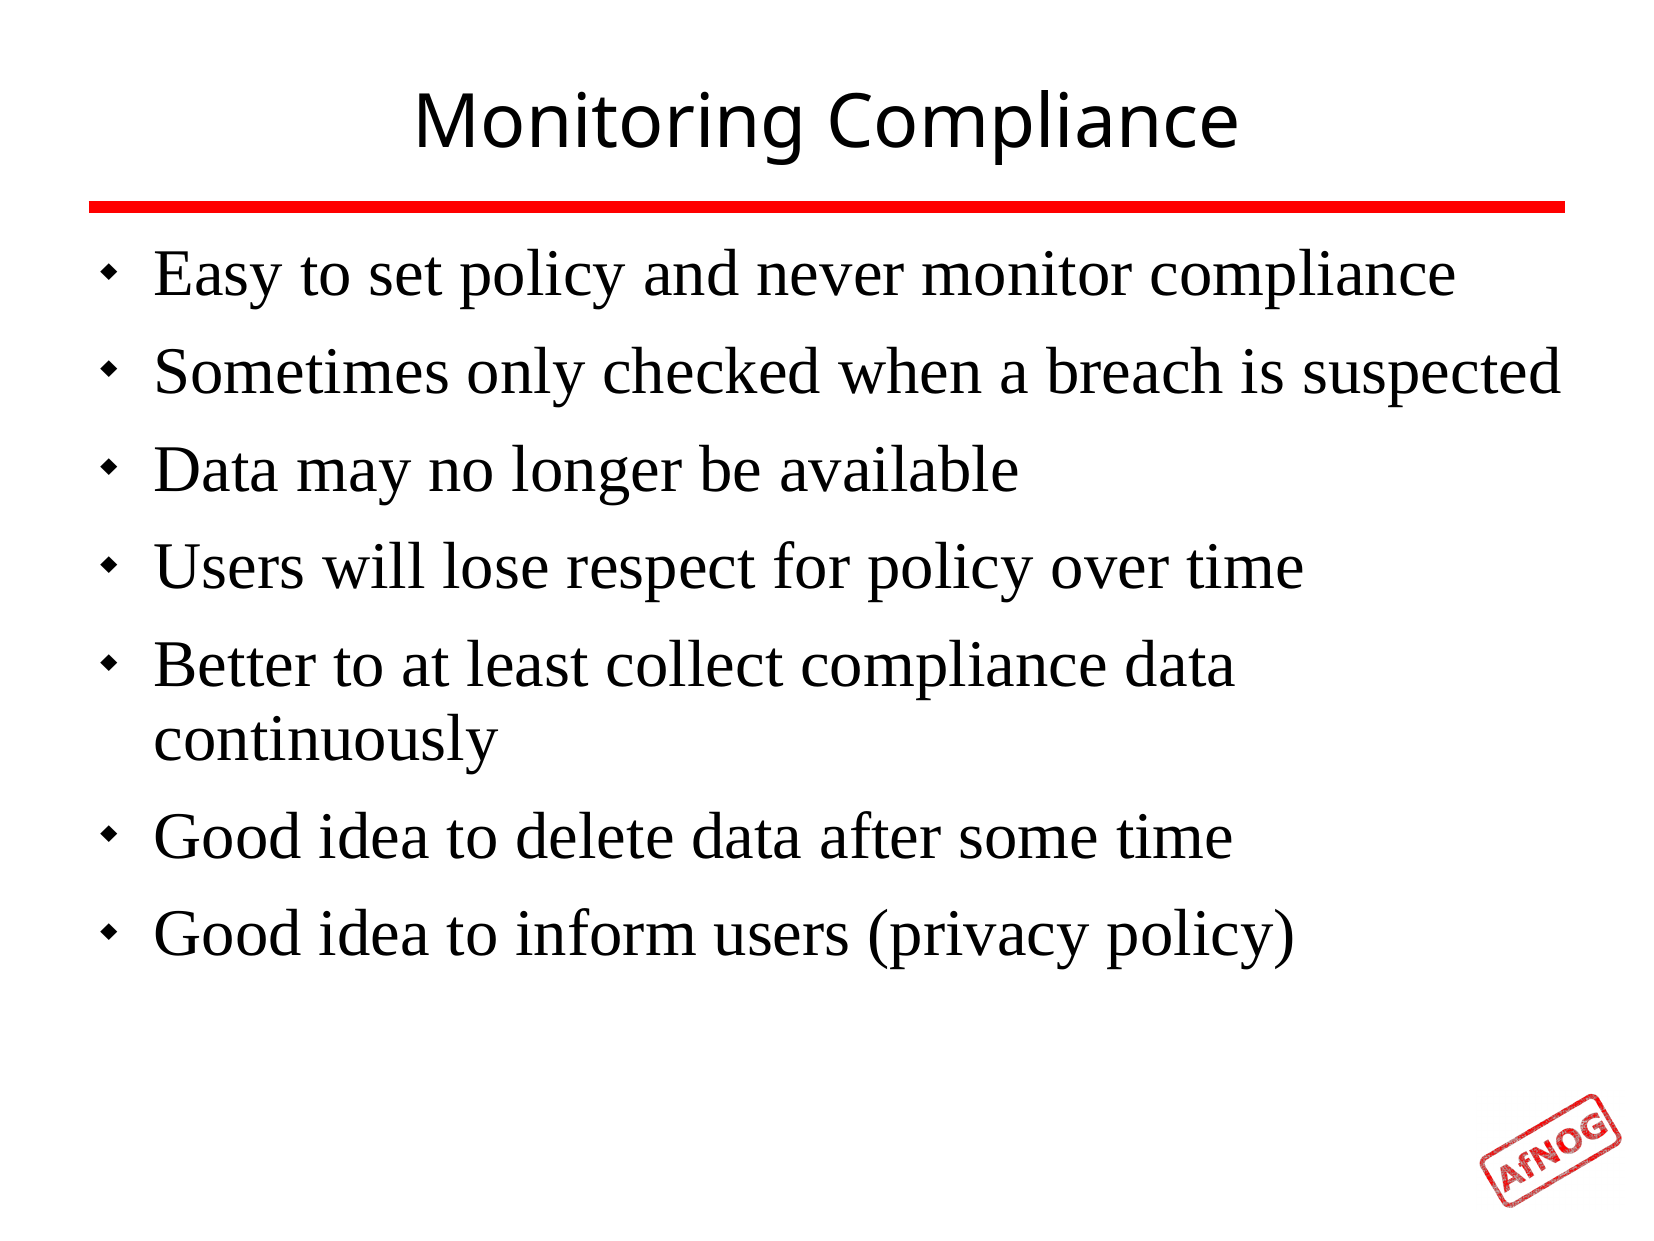

# Monitoring Compliance
Easy to set policy and never monitor compliance
Sometimes only checked when a breach is suspected
Data may no longer be available
Users will lose respect for policy over time
Better to at least collect compliance data continuously
Good idea to delete data after some time
Good idea to inform users (privacy policy)